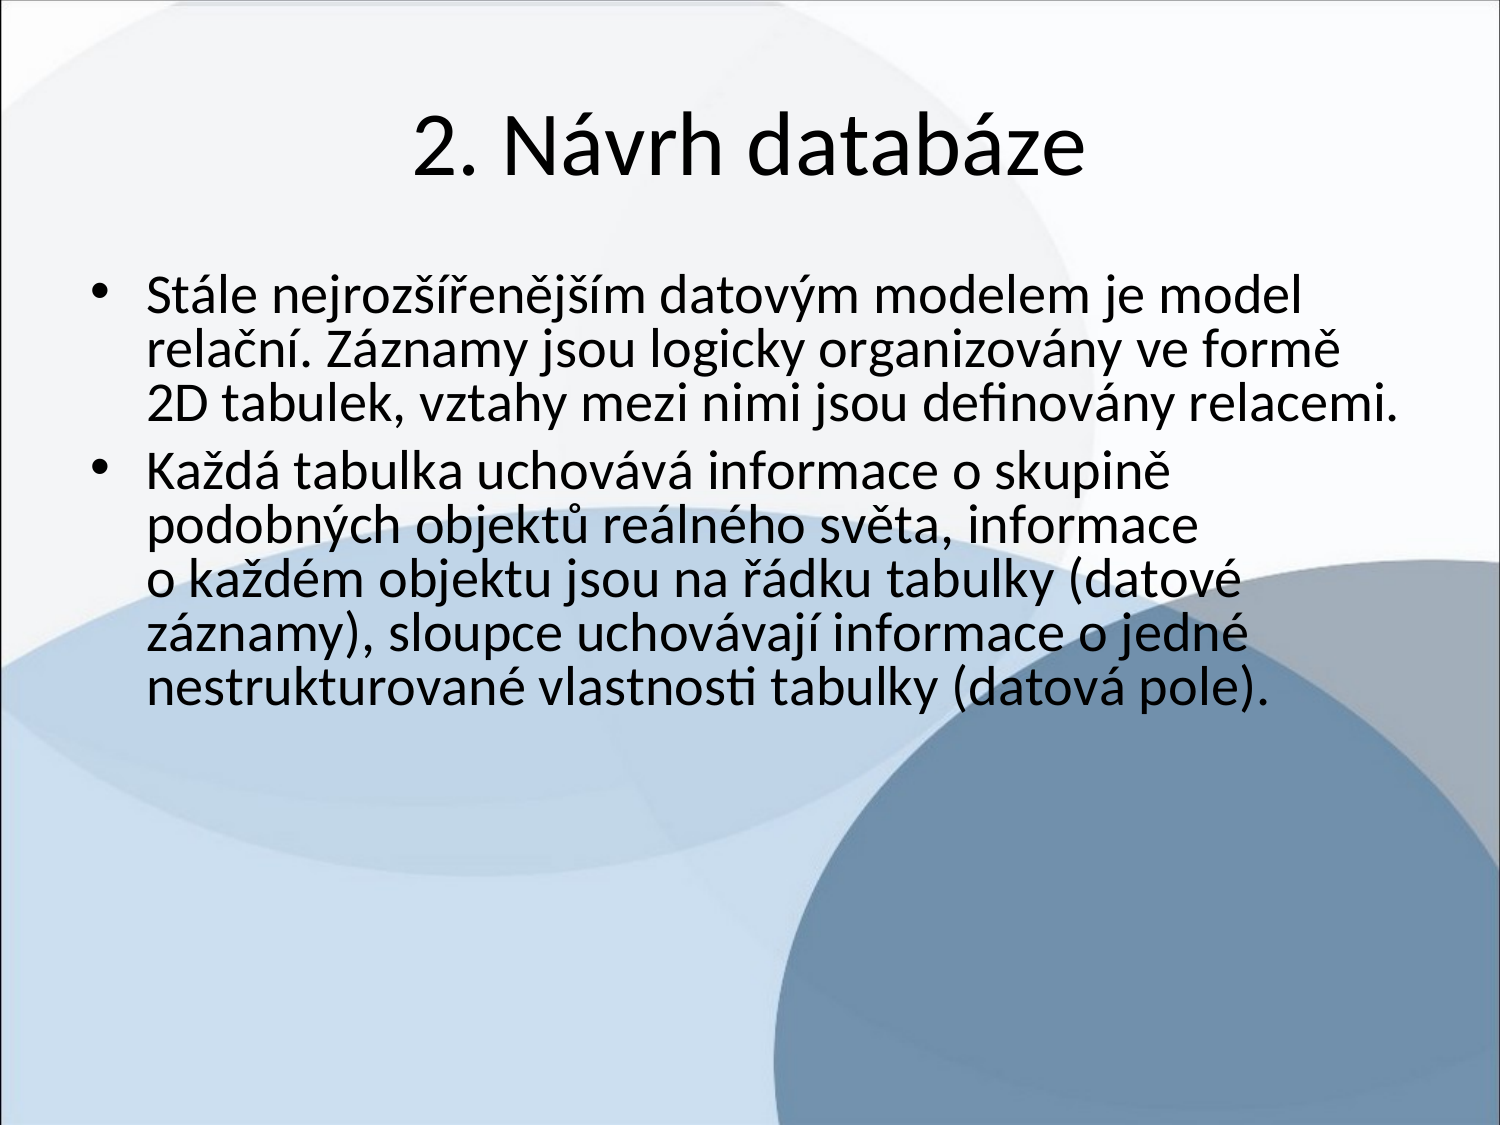

# 2. Návrh databáze
Stále nejrozšířenějším datovým modelem je model relační. Záznamy jsou logicky organizovány ve formě 2D tabulek, vztahy mezi nimi jsou definovány relacemi.
Každá tabulka uchovává informace o skupině podobných objektů reálného světa, informace
o každém objektu jsou na řádku tabulky (datové záznamy), sloupce uchovávají informace o jedné nestrukturované vlastnosti tabulky (datová pole).